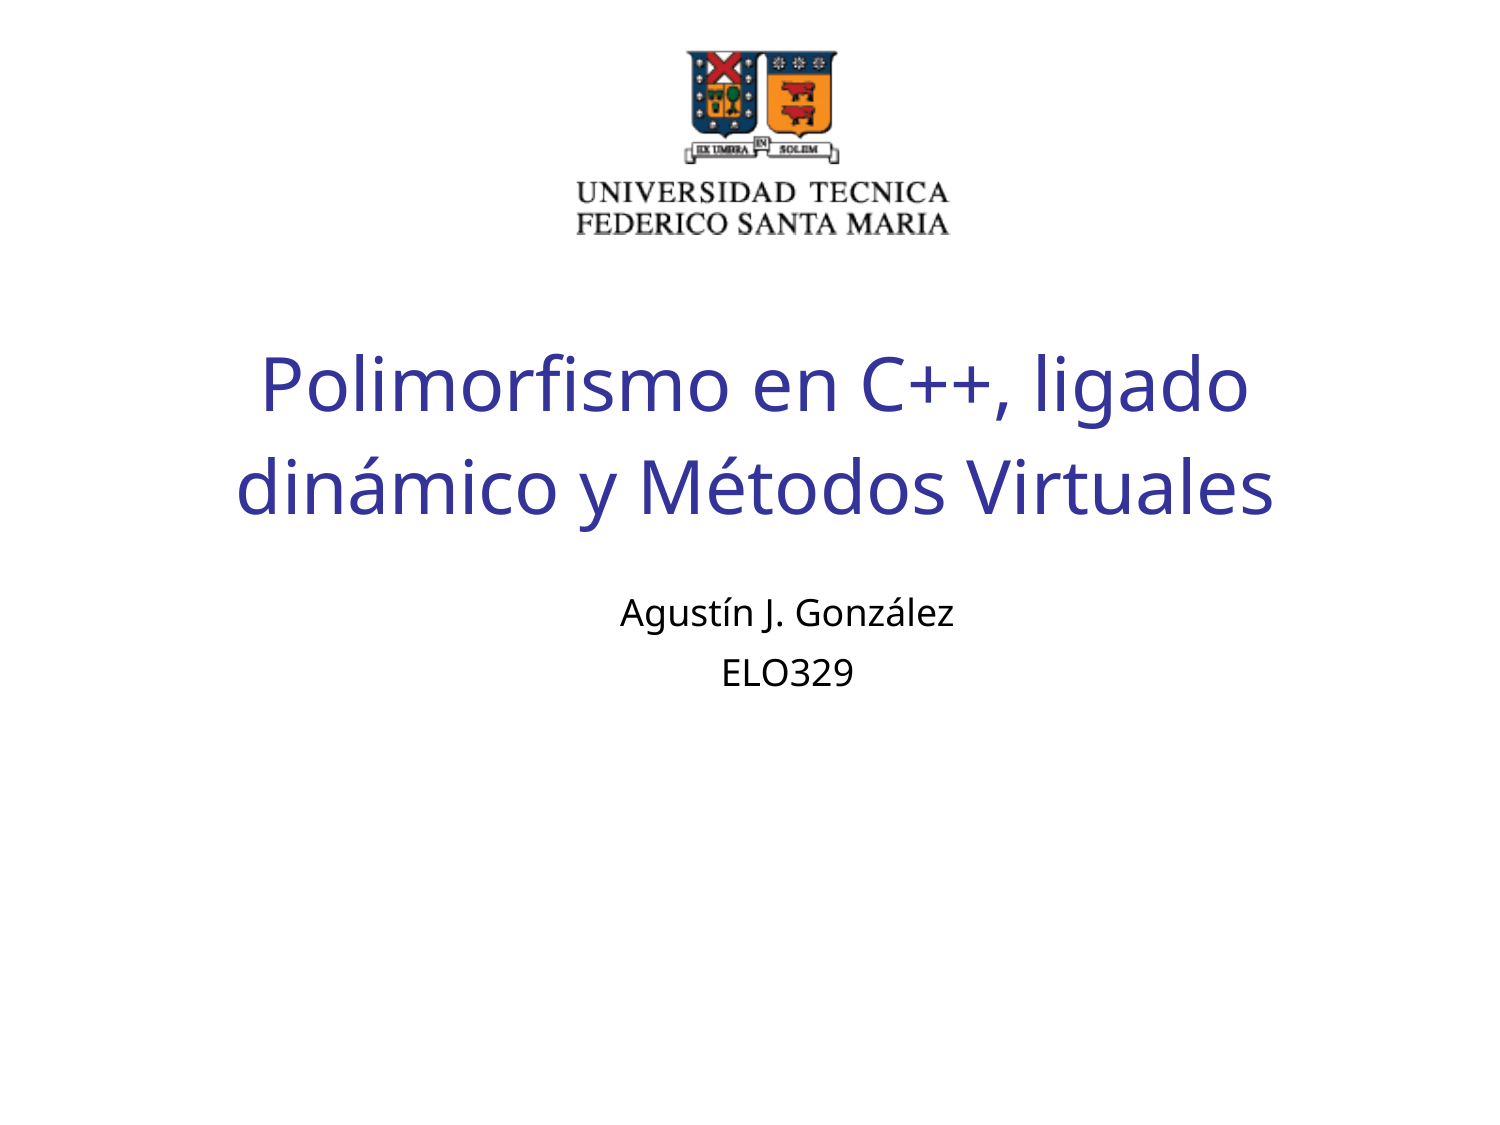

# Polimorfismo en C++, ligado dinámico y Métodos Virtuales
Agustín J. González
ELO329